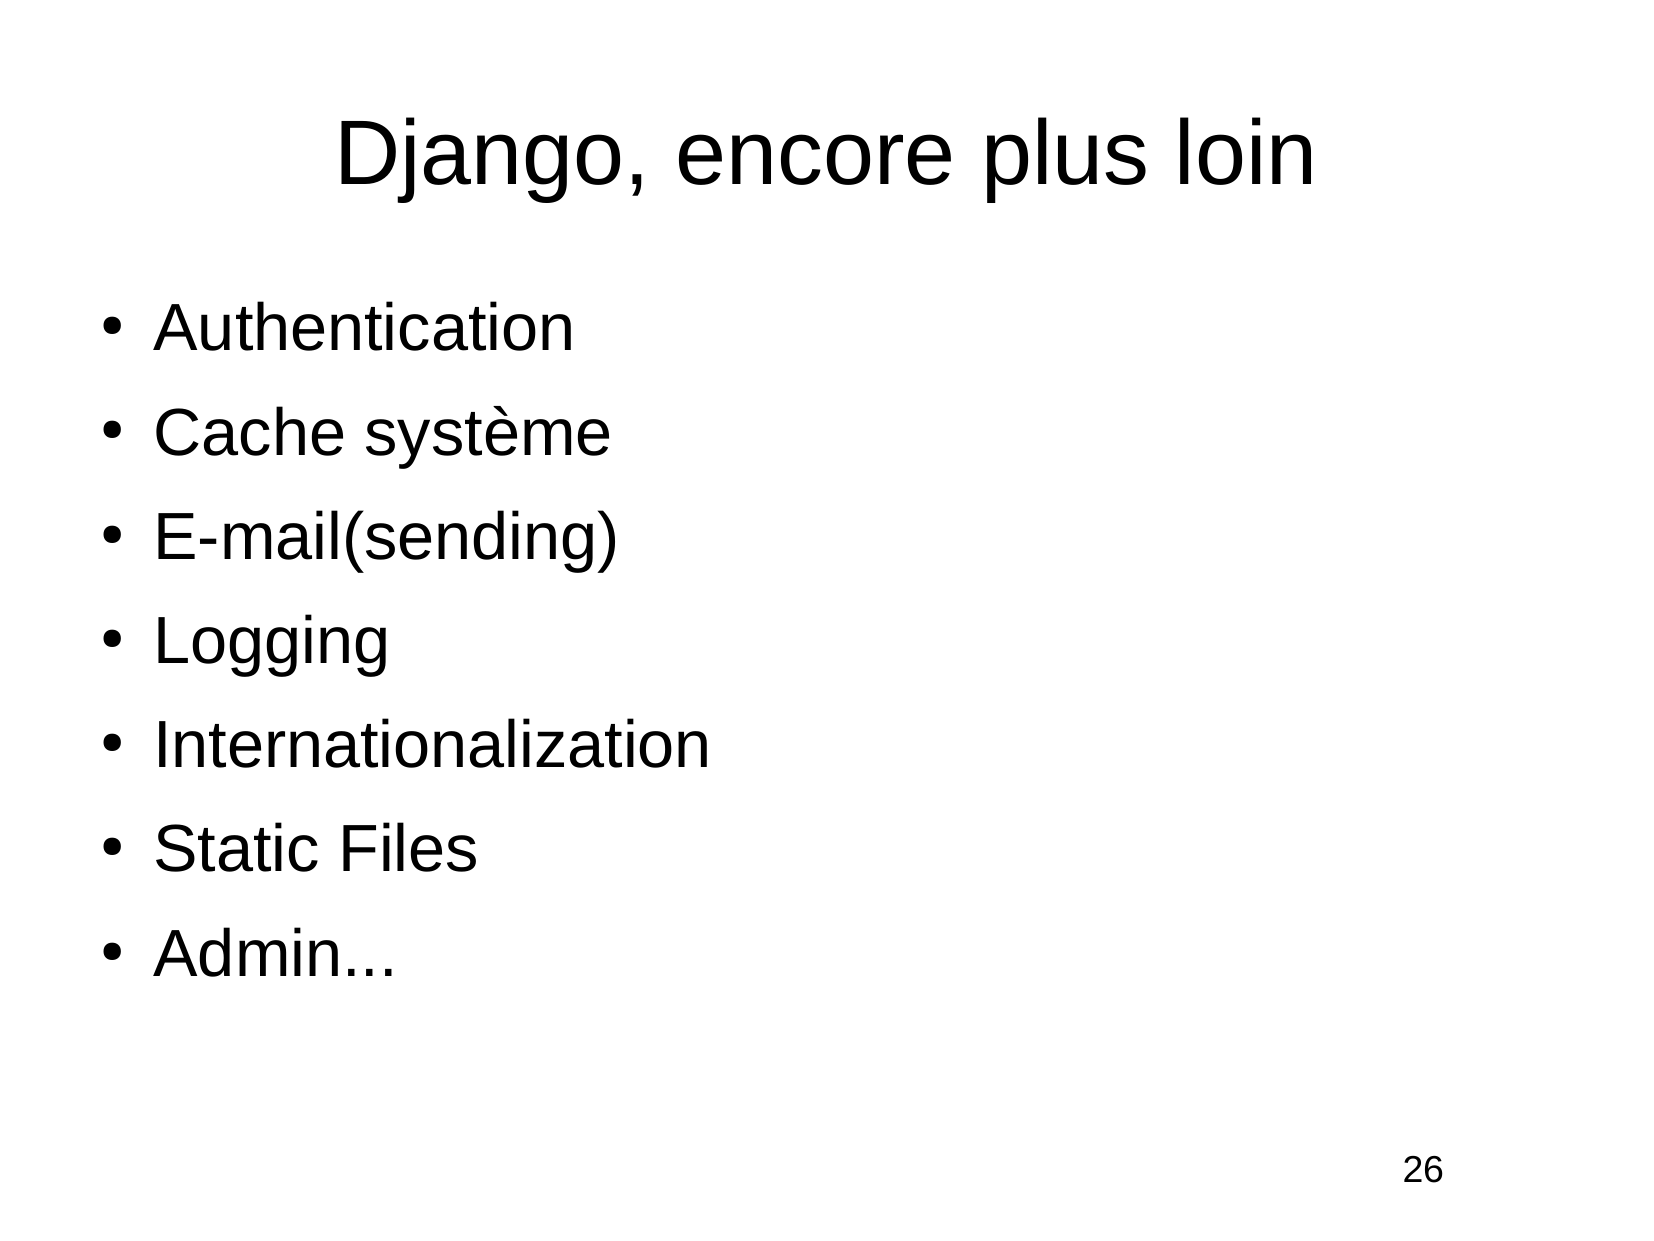

# Django, encore plus loin
Authentication
Cache système
E-mail(sending)
Logging
Internationalization
Static Files
Admin...